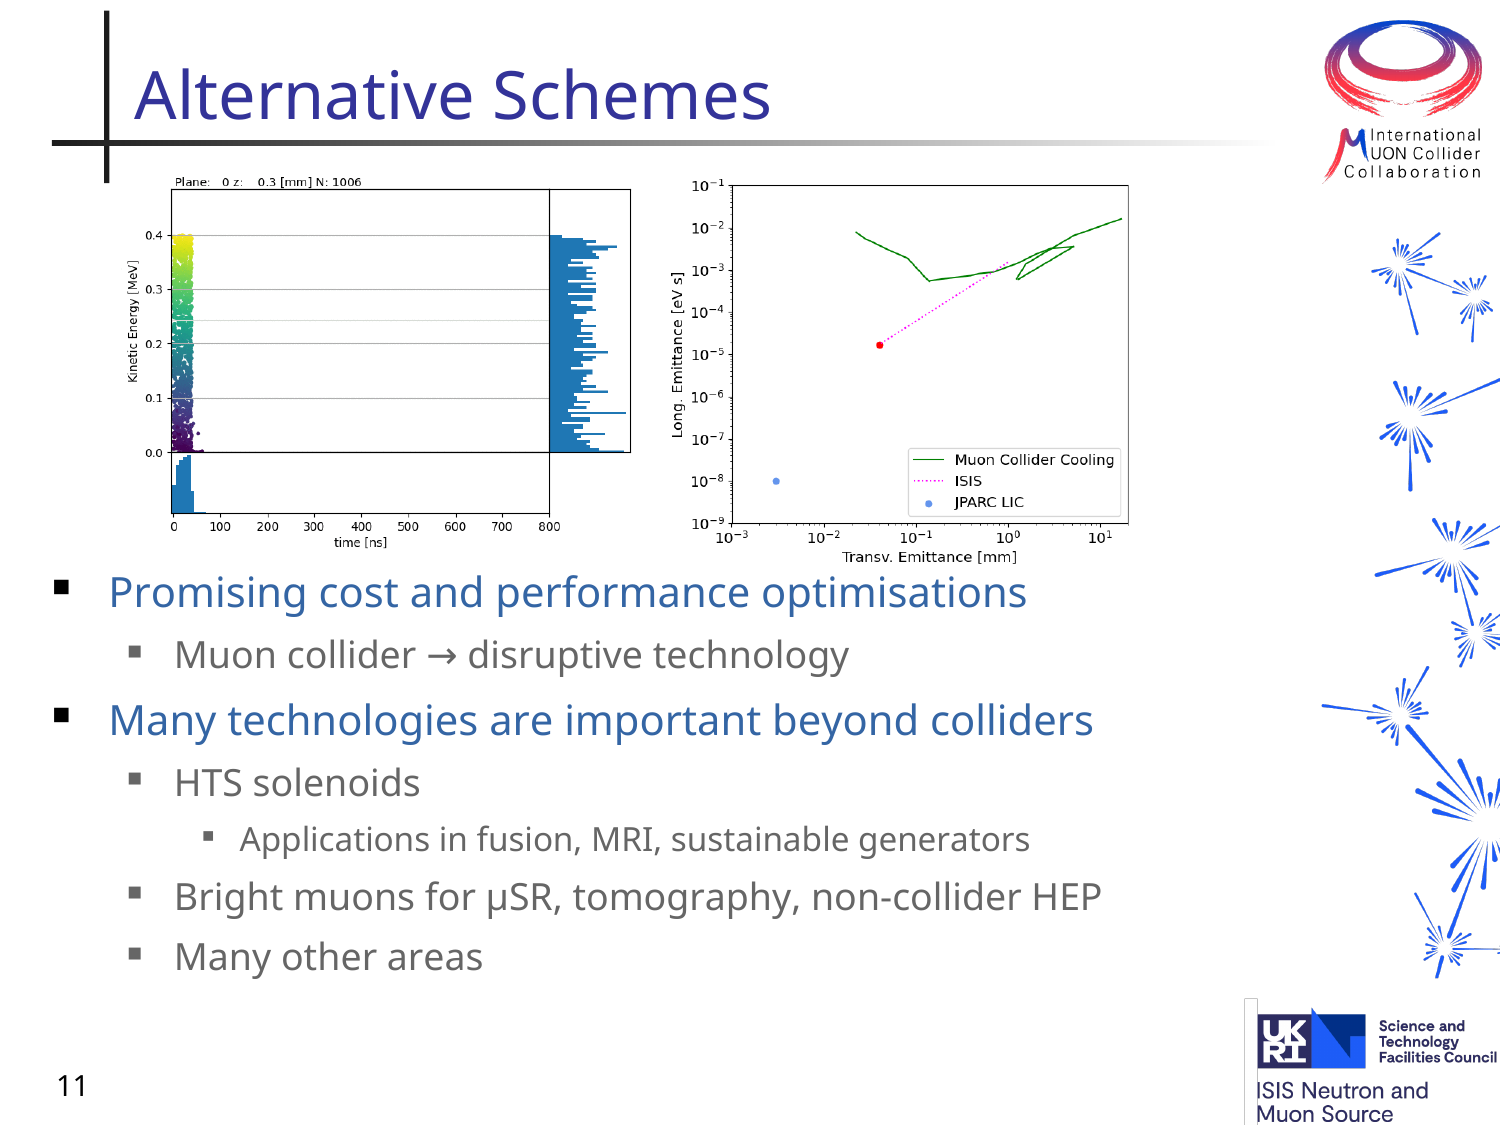

# Alternative Schemes
Promising cost and performance optimisations
Muon collider → disruptive technology
Many technologies are important beyond colliders
HTS solenoids
Applications in fusion, MRI, sustainable generators
Bright muons for μSR, tomography, non-collider HEP
Many other areas
11